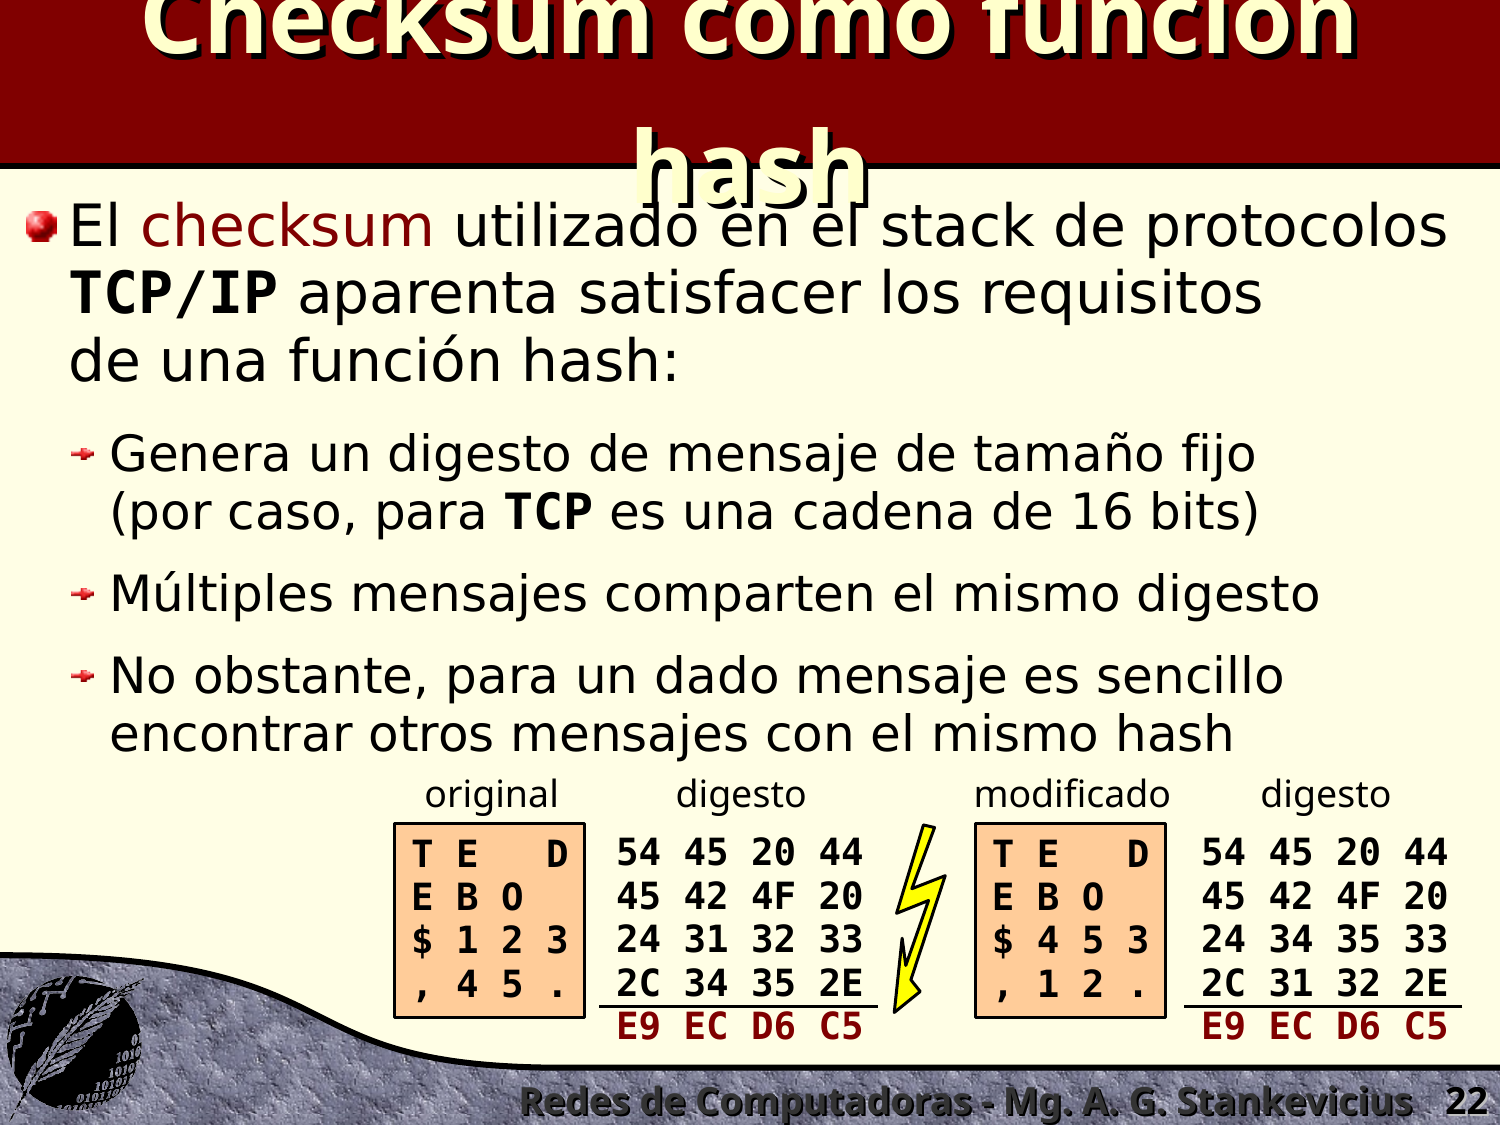

# Checksum como función hash
El checksum utilizado en el stack de protocolos TCP/IP aparenta satisfacer los requisitos
de una función hash:
Genera un digesto de mensaje de tamaño fijo
(por caso, para TCP es una cadena de 16 bits)
Múltiples mensajes comparten el mismo digesto
No obstante, para un dado mensaje es sencillo encontrar otros mensajes con el mismo hash
original
T E D
E B O
$ 1 2 3
, 4 5 .
digesto
54 45 20 44
45 42 4F 20
24 31 32 33
2C 34 35 2E
E9 EC D6 C5
modificado
T E D
E B O
$ 4 5 3
, 1 2 .
digesto
54 45 20 44
45 42 4F 20
24 34 35 33
2C 31 32 2E
E9 EC D6 C5
22